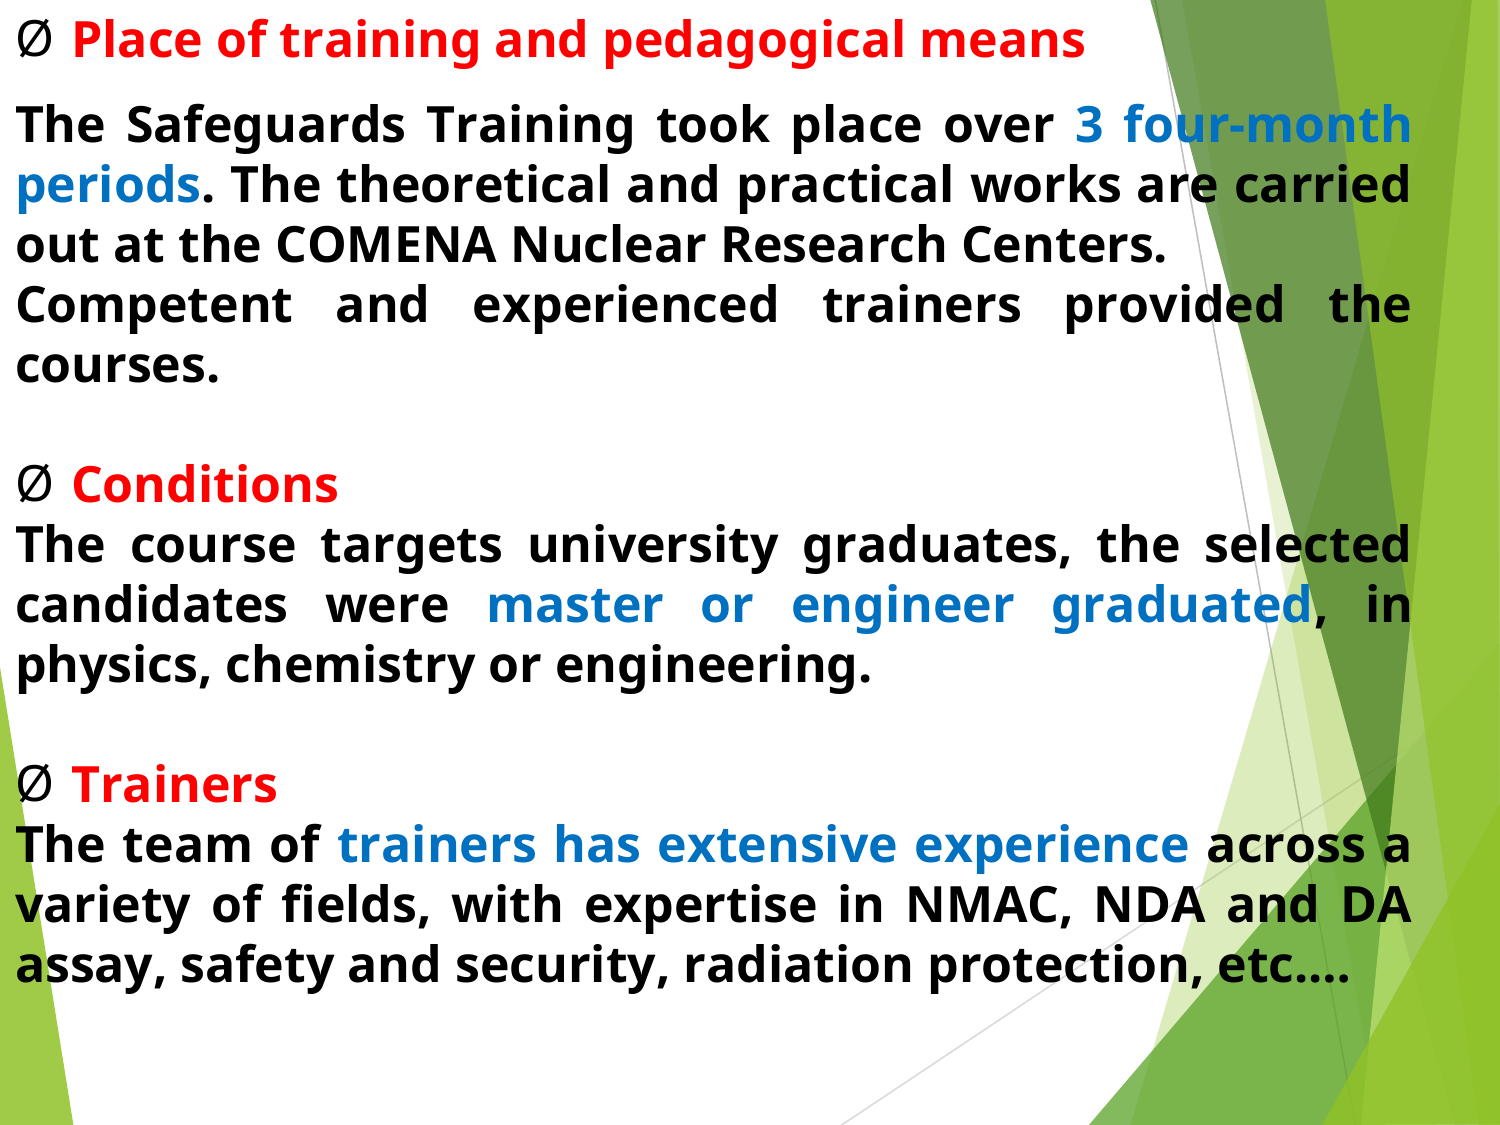

Place of training and pedagogical means
The Safeguards Training took place over 3 four-month periods. The theoretical and practical works are carried out at the COMENA Nuclear Research Centers.
Competent and experienced trainers provided the courses.
Conditions
The course targets university graduates, the selected candidates were master or engineer graduated, in physics, chemistry or engineering.
Trainers
The team of trainers has extensive experience across a variety of fields, with expertise in NMAC, NDA and DA assay, safety and security, radiation protection, etc.…